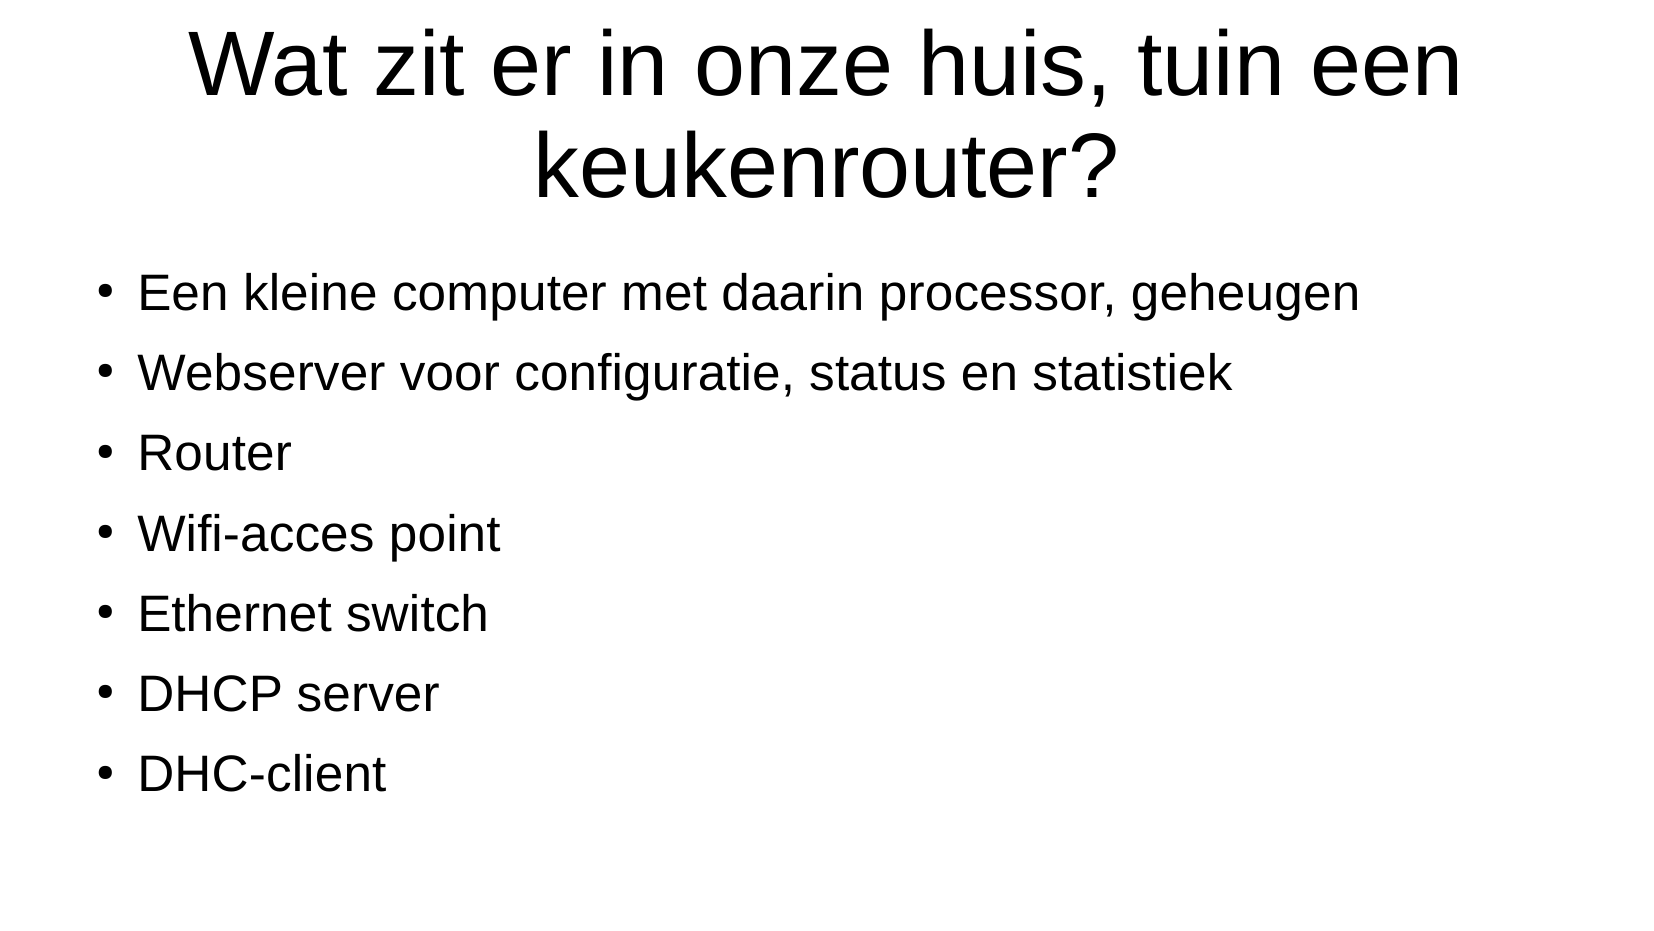

# Wat zit er in onze huis, tuin een keukenrouter?
Een kleine computer met daarin processor, geheugen
Webserver voor configuratie, status en statistiek
Router
Wifi-acces point
Ethernet switch
DHCP server
DHC-client